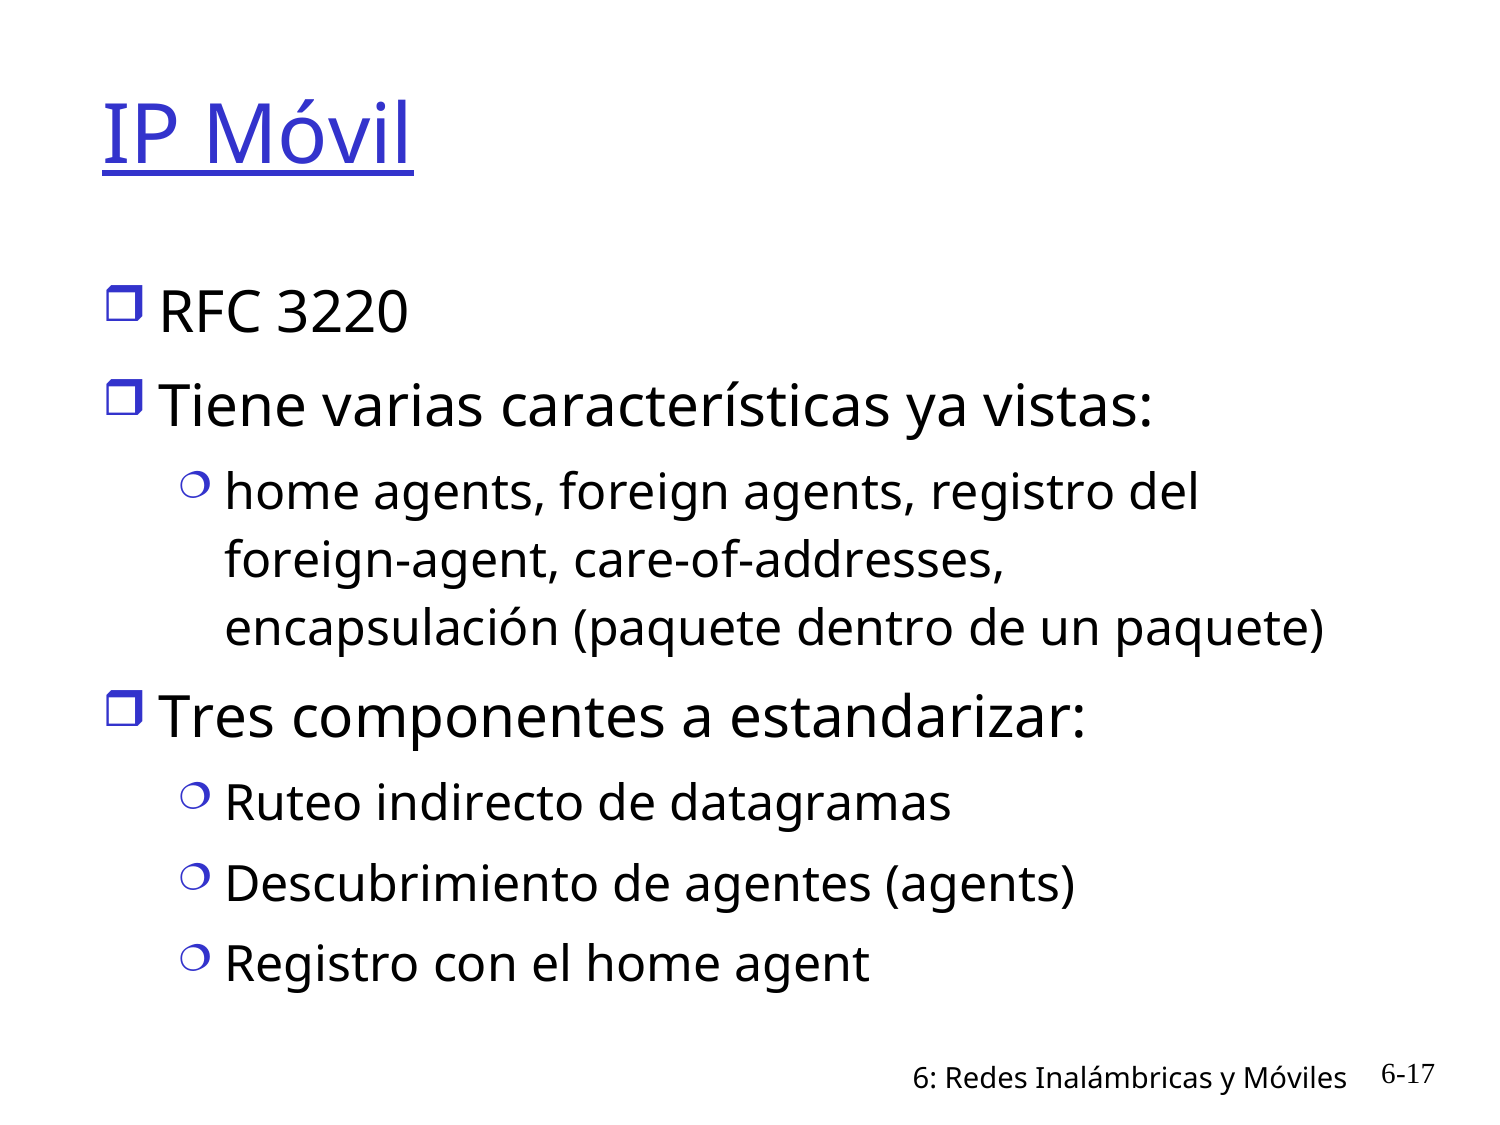

# IP Móvil
RFC 3220
Tiene varias características ya vistas:
home agents, foreign agents, registro del foreign-agent, care-of-addresses, encapsulación (paquete dentro de un paquete)
Tres componentes a estandarizar:
Ruteo indirecto de datagramas
Descubrimiento de agentes (agents)
Registro con el home agent
17